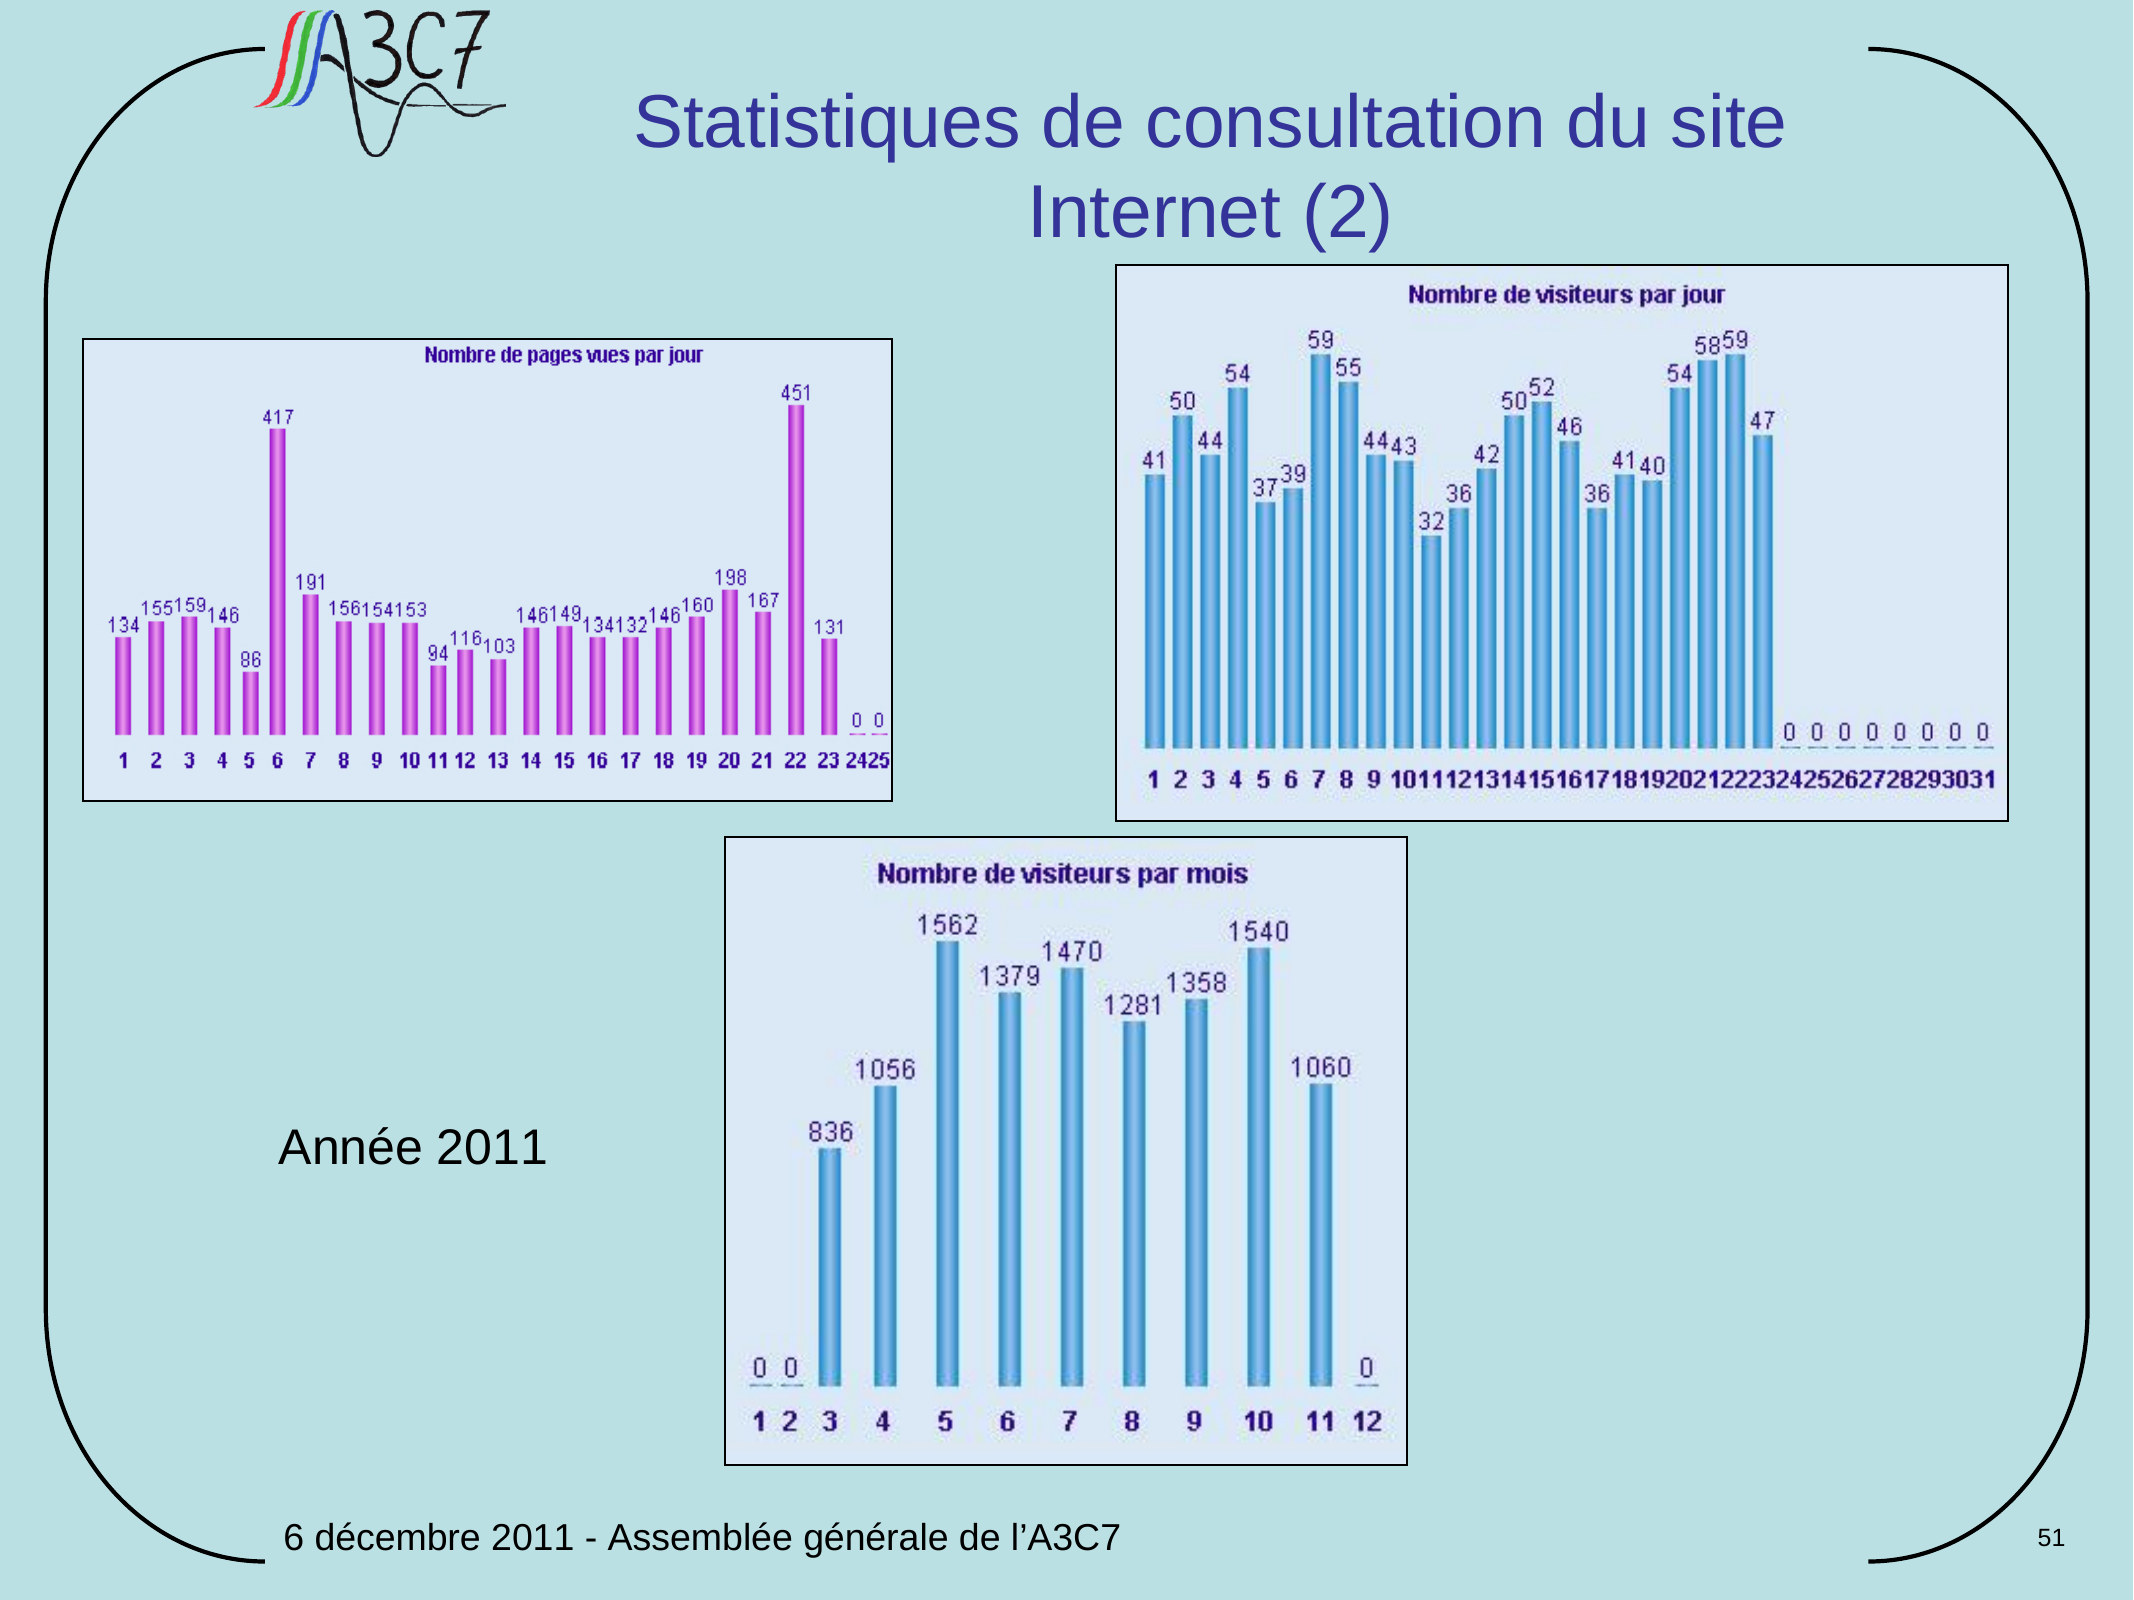

# Statistiques de consultation du site Internet (2)
Année 2011
6 décembre 2011 - Assemblée générale de l’A3C7
51